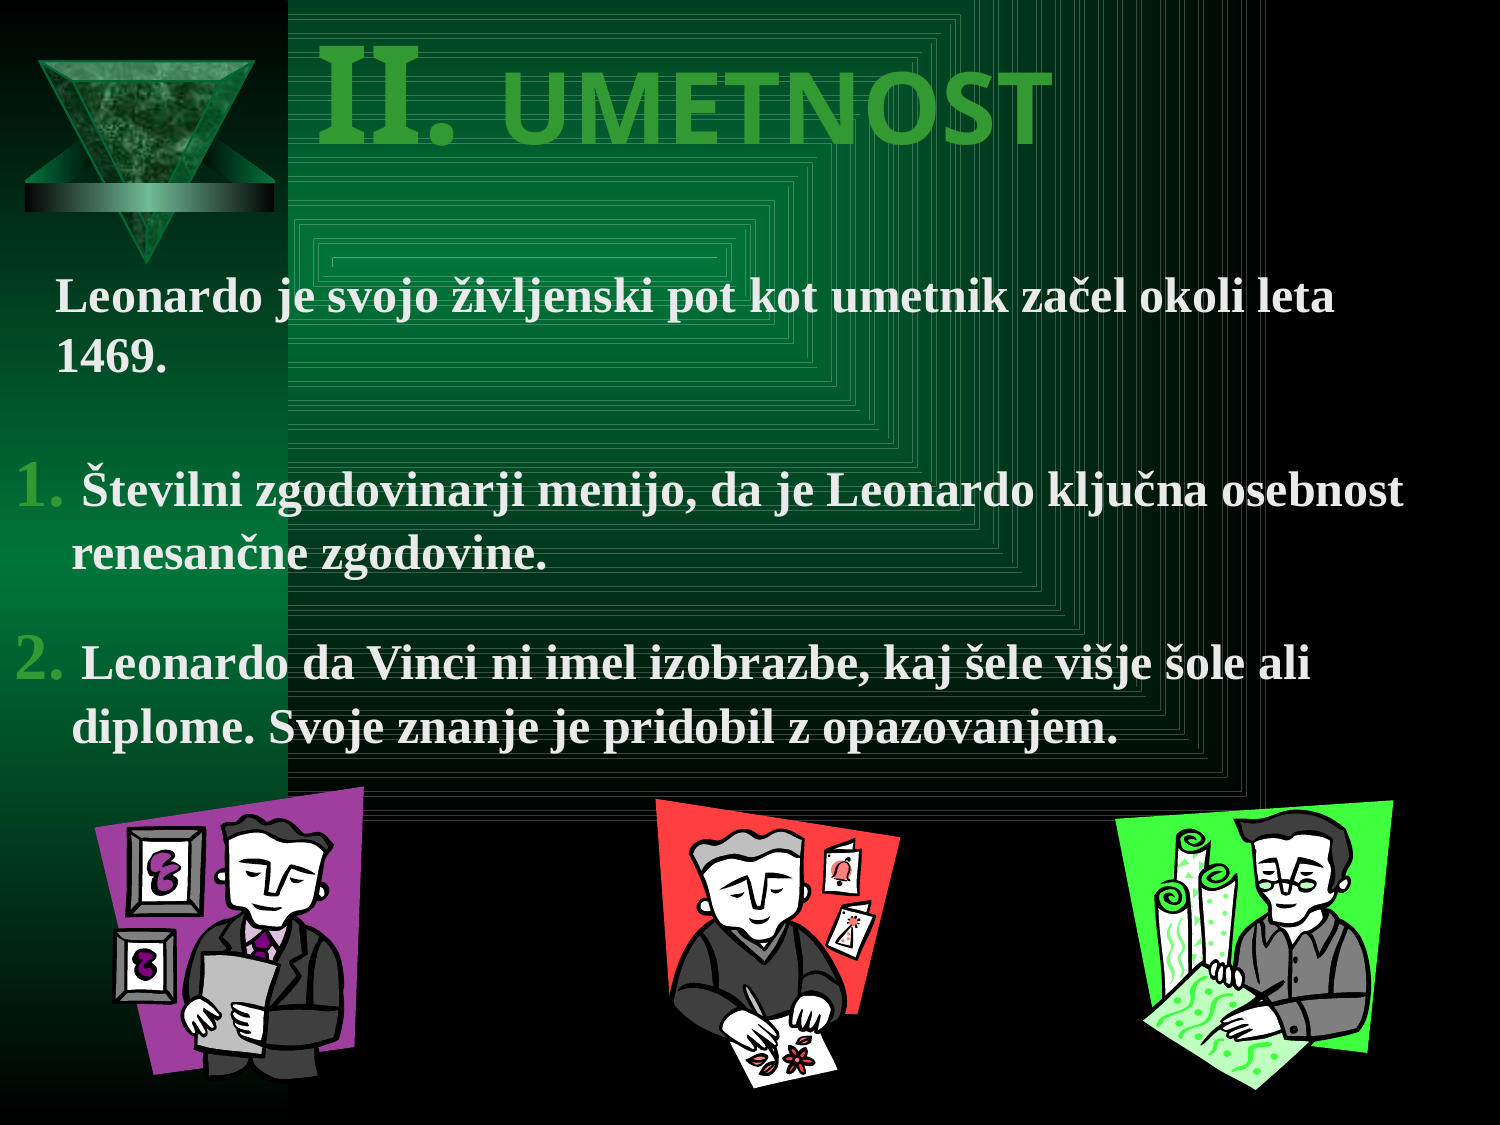

II. UMETNOST
Leonardo je svojo življenski pot kot umetnik začel okoli leta 1469.
1. Številni zgodovinarji menijo, da je Leonardo ključna osebnost renesančne zgodovine.
2. Leonardo da Vinci ni imel izobrazbe, kaj šele višje šole ali diplome. Svoje znanje je pridobil z opazovanjem.